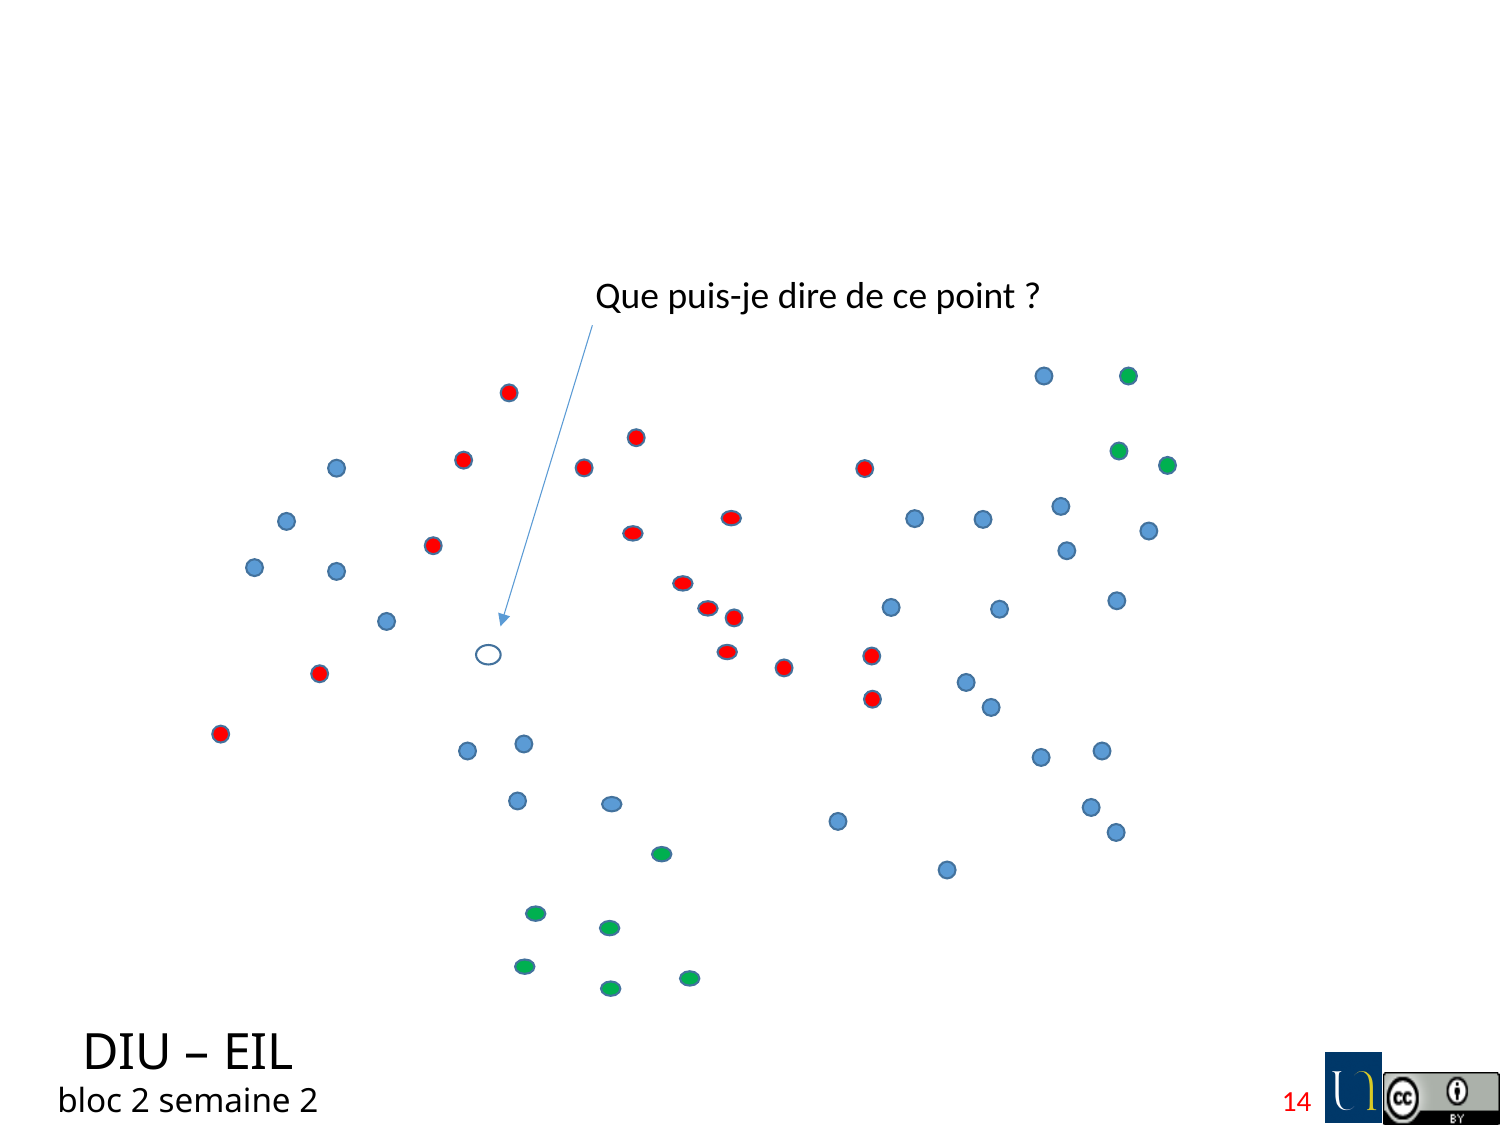

#
Que puis-je dire de ce point ?